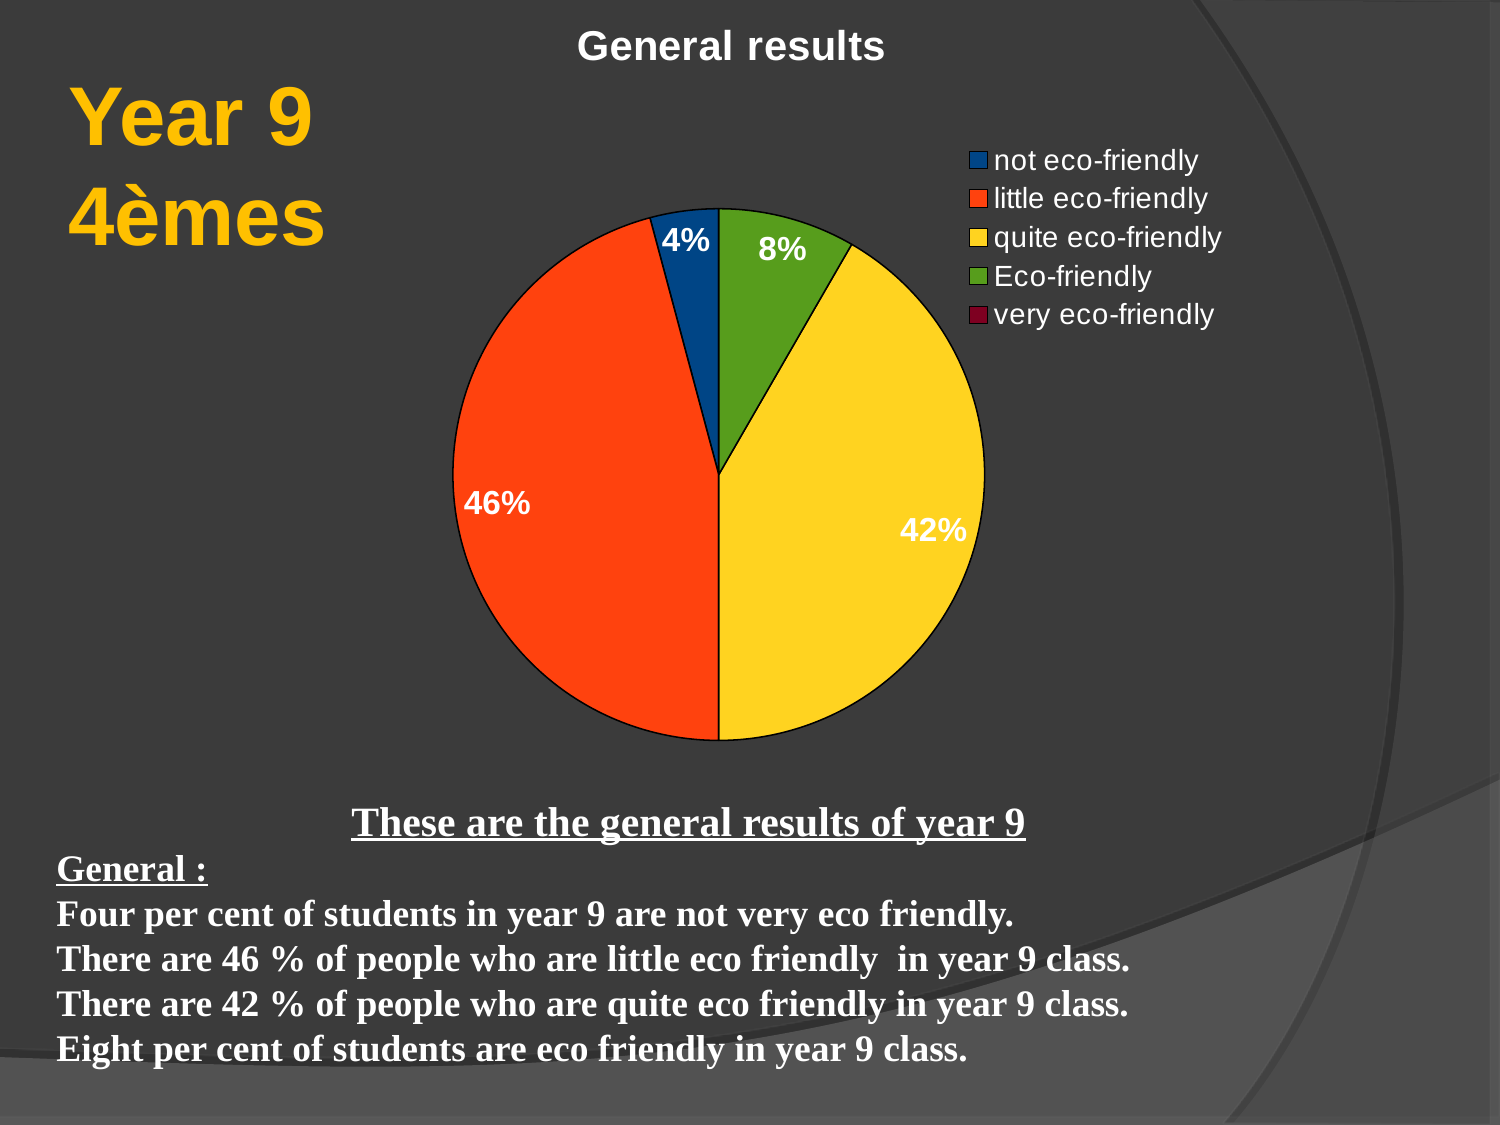

### Chart: General results
| Category | Colonne C |
|---|---|
| not eco-friendly | 1.0 |
| little eco-friendly | 11.0 |
| quite eco-friendly | 10.0 |
| Eco-friendly | 2.0 |
| very eco-friendly | 0.0 |Year 9
4èmes
				These are the general results of year 9
General :
Four per cent of students in year 9 are not very eco friendly.
There are 46 % of people who are little eco friendly in year 9 class.
There are 42 % of people who are quite eco friendly in year 9 class.
Eight per cent of students are eco friendly in year 9 class.